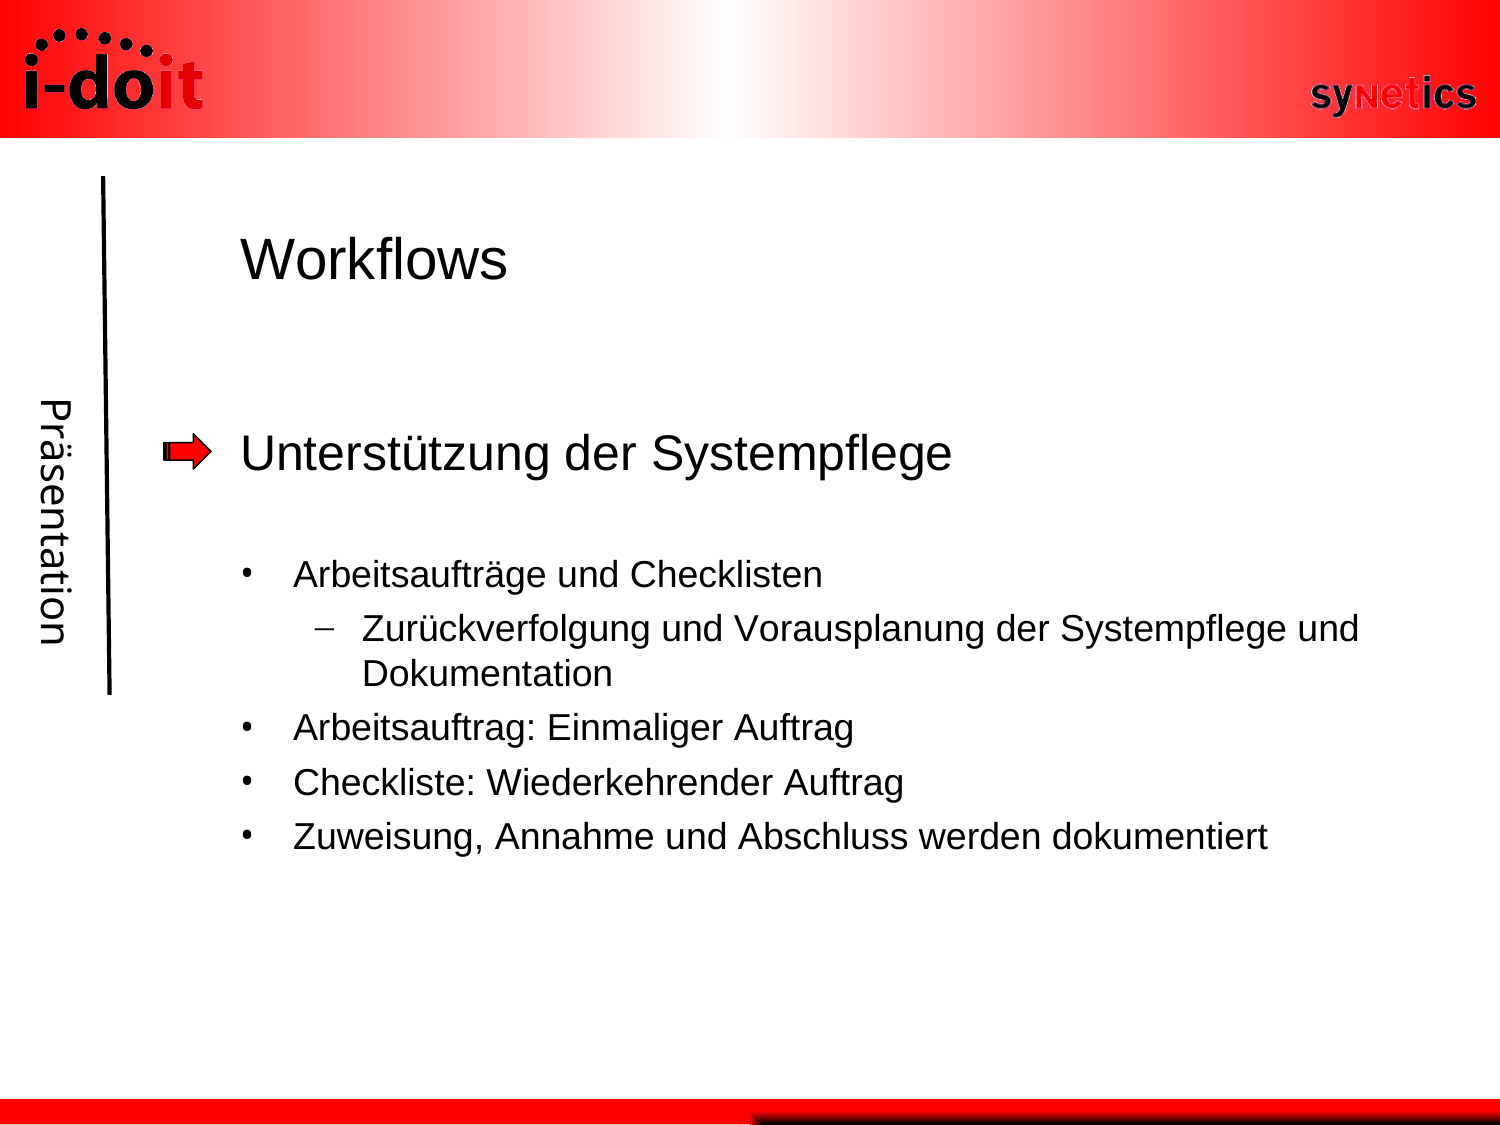

Workflows
Unterstützung der Systempflege
Arbeitsaufträge und Checklisten
Zurückverfolgung und Vorausplanung der Systempflege und Dokumentation
Arbeitsauftrag: Einmaliger Auftrag
Checkliste: Wiederkehrender Auftrag
Zuweisung, Annahme und Abschluss werden dokumentiert